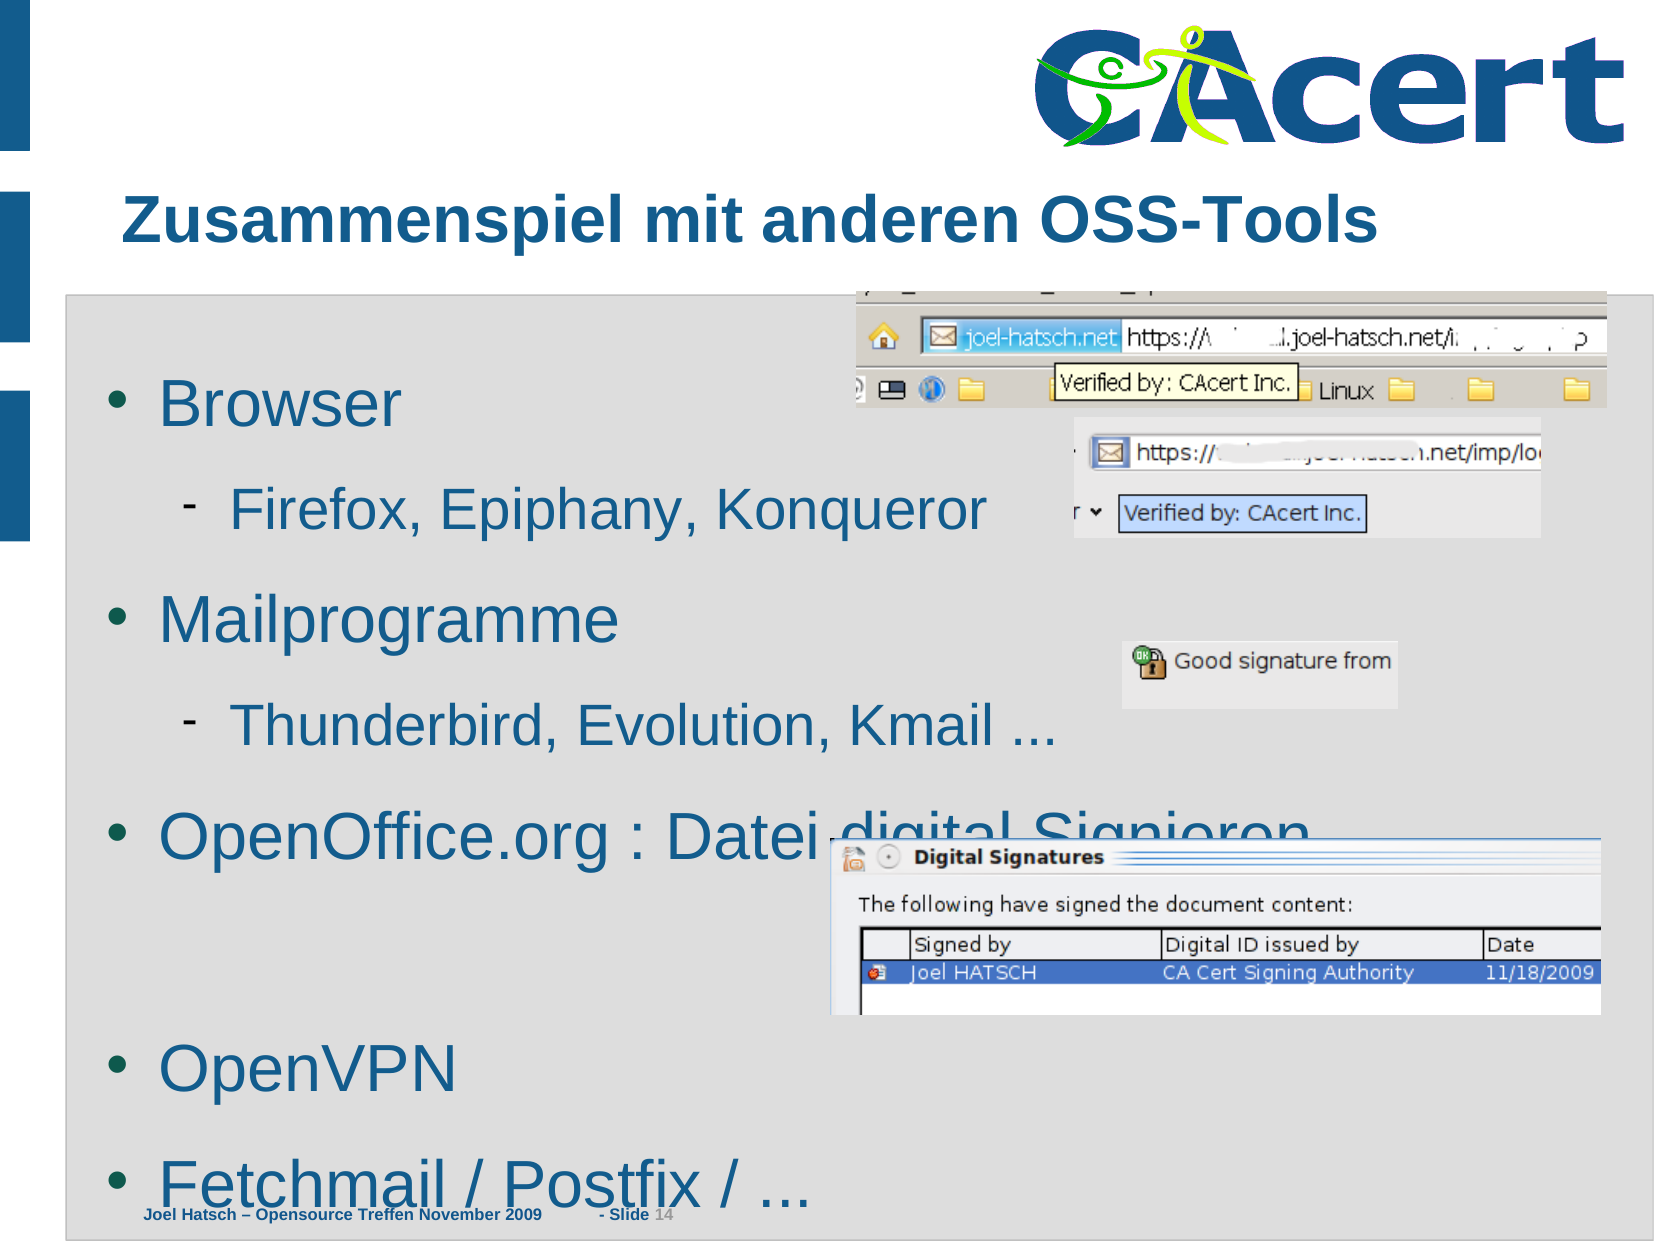

# Zusammenspiel mit anderen OSS-Tools
Browser
Firefox, Epiphany, Konqueror
Mailprogramme
Thunderbird, Evolution, Kmail ...
OpenOffice.org : Datei digital Signieren
OpenVPN
Fetchmail / Postfix / ...